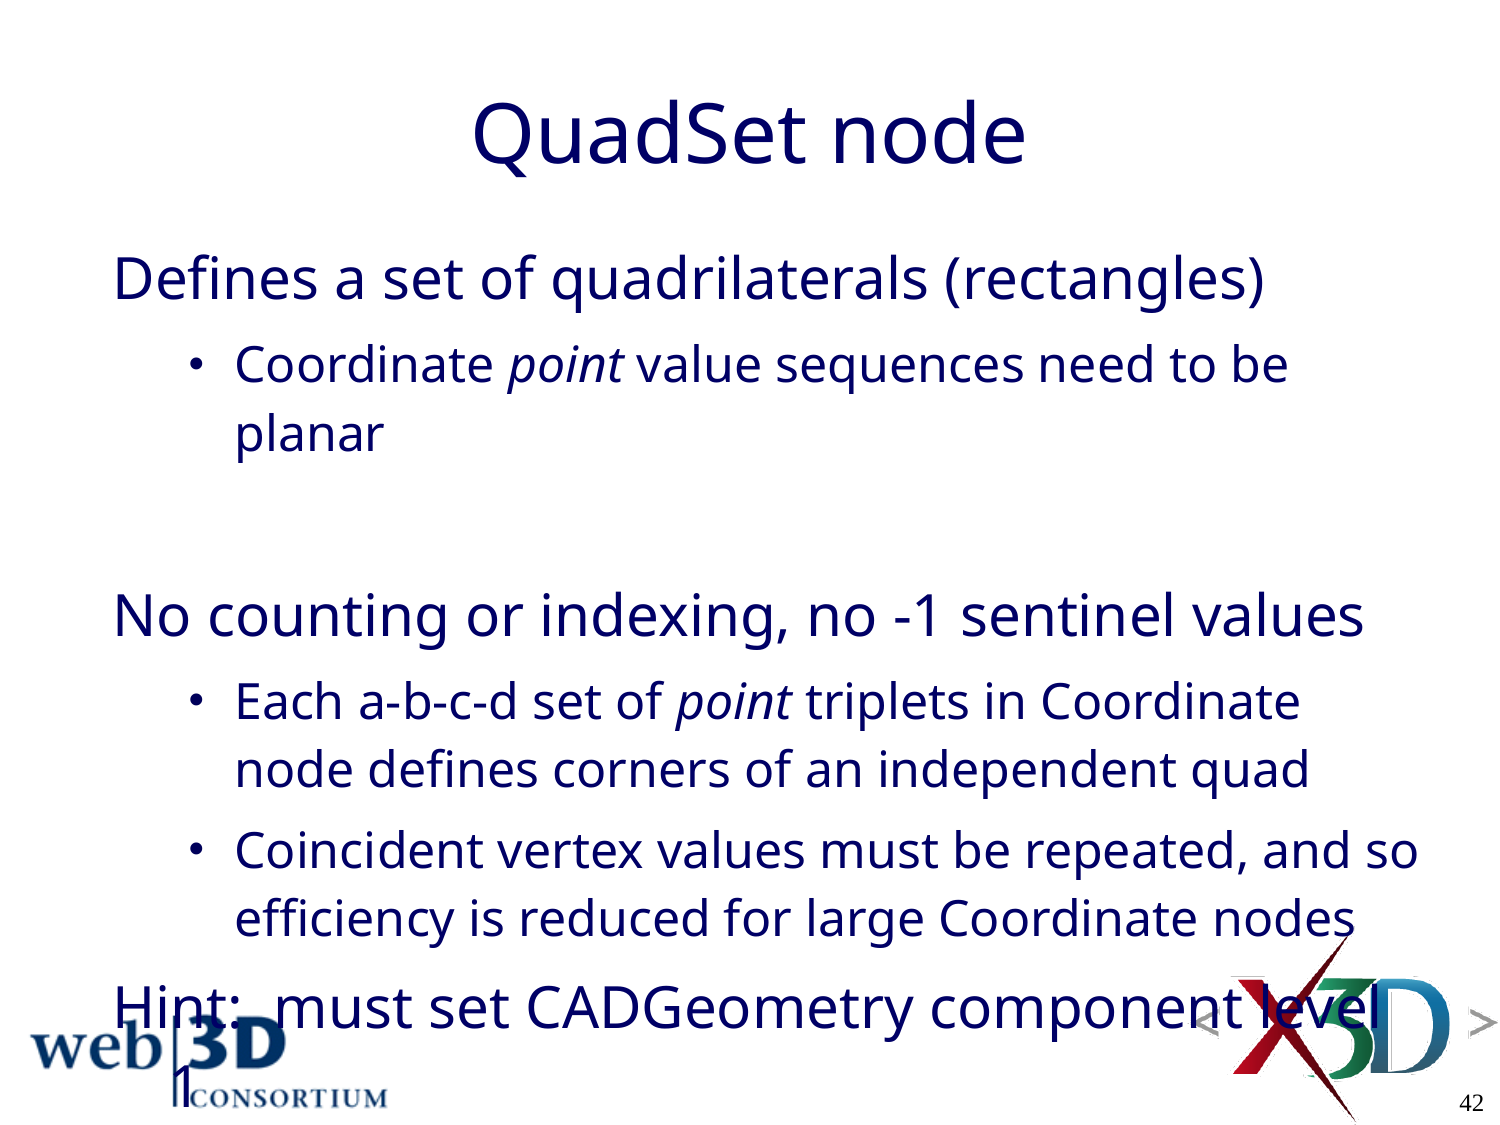

# QuadSet node
Defines a set of quadrilaterals (rectangles)
Coordinate point value sequences need to be planar
No counting or indexing, no -1 sentinel values
Each a-b-c-d set of point triplets in Coordinate node defines corners of an independent quad
Coincident vertex values must be repeated, and so efficiency is reduced for large Coordinate nodes
Hint: must set CADGeometry component level 1